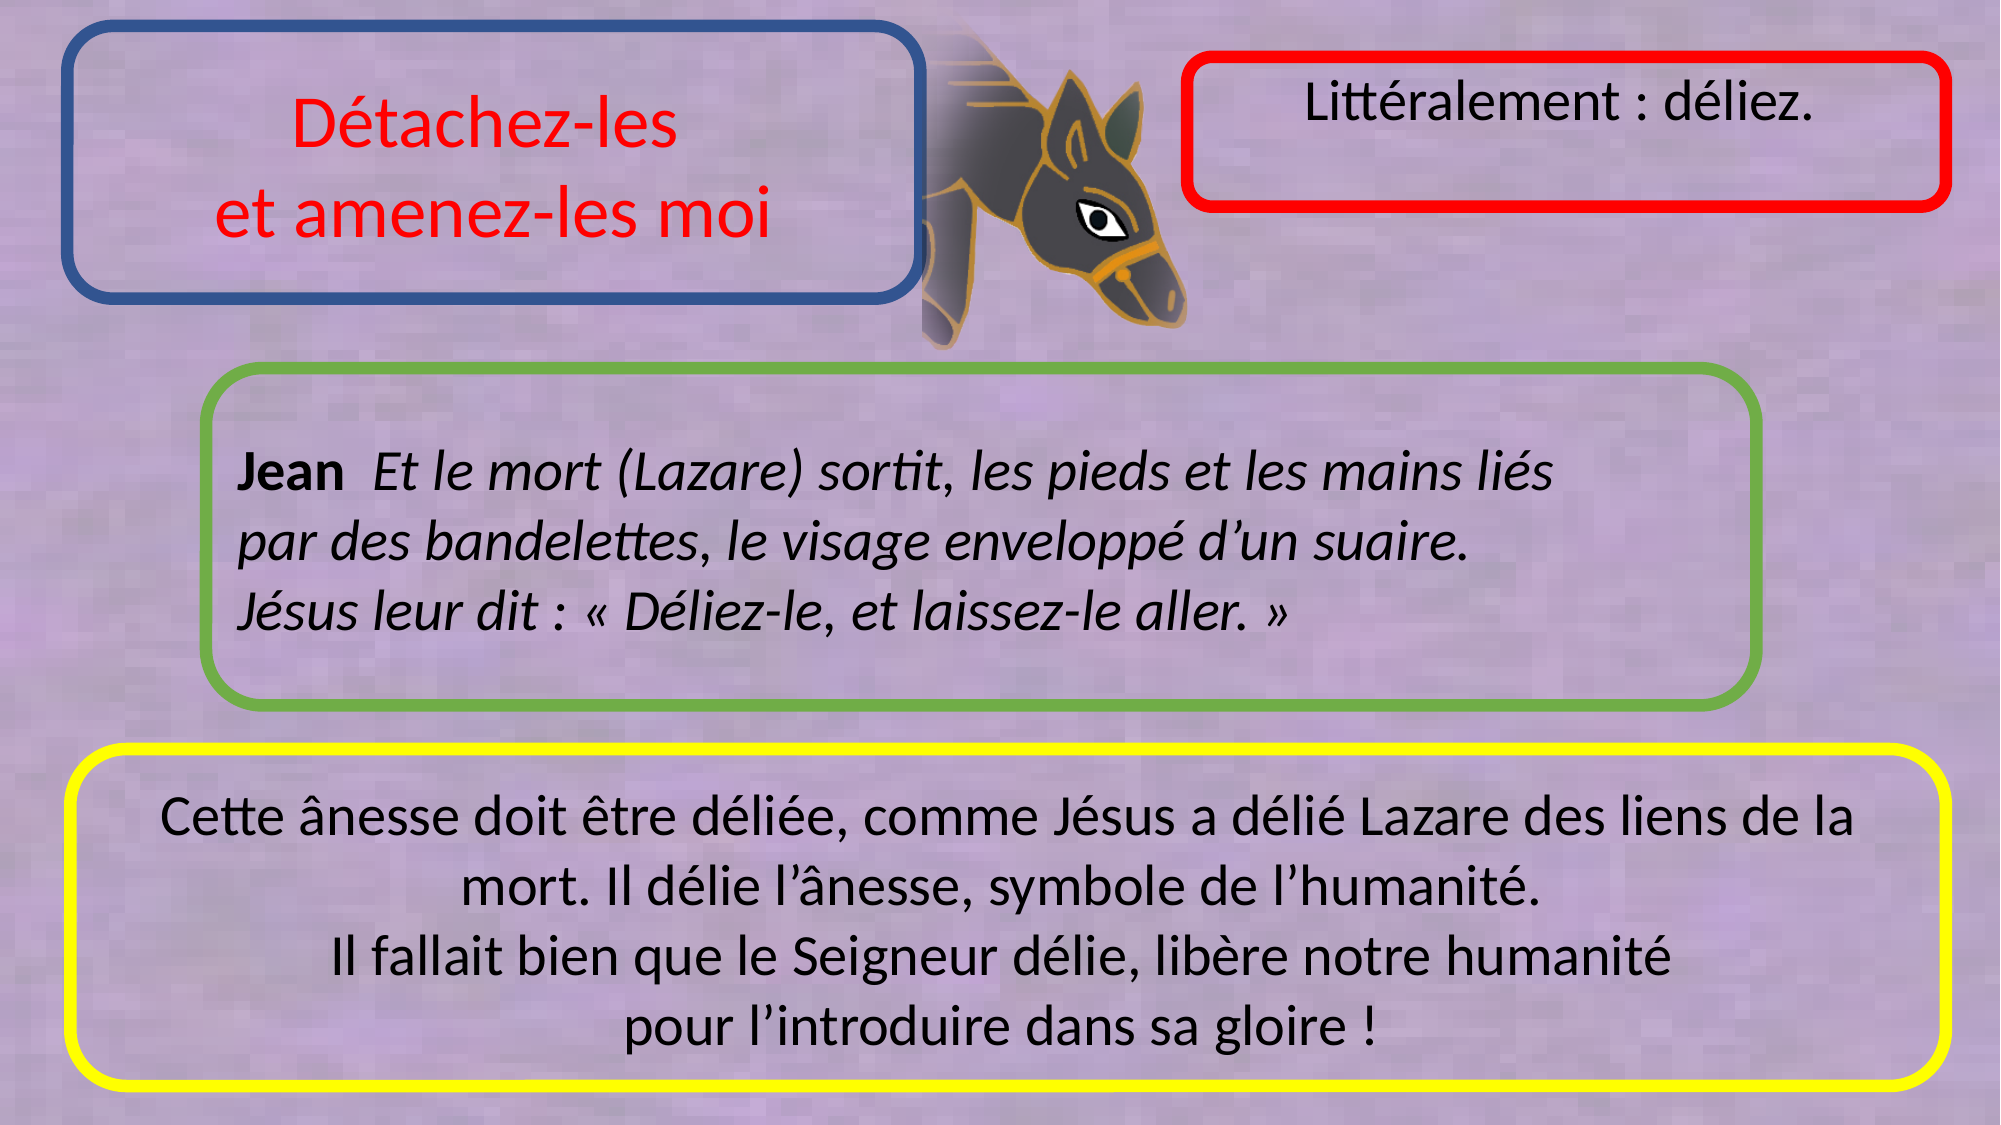

Détachez-les
et amenez-les moi
Littéralement : déliez.
Jean  Et le mort (Lazare) sortit, les pieds et les mains liés
par des bandelettes, le visage enveloppé d’un suaire.
Jésus leur dit : « Déliez-le, et laissez-le aller. »
Cette ânesse doit être déliée, comme Jésus a délié Lazare des liens de la mort. Il délie l’ânesse, symbole de l’humanité.
Il fallait bien que le Seigneur délie, libère notre humanité
pour l’introduire dans sa gloire !